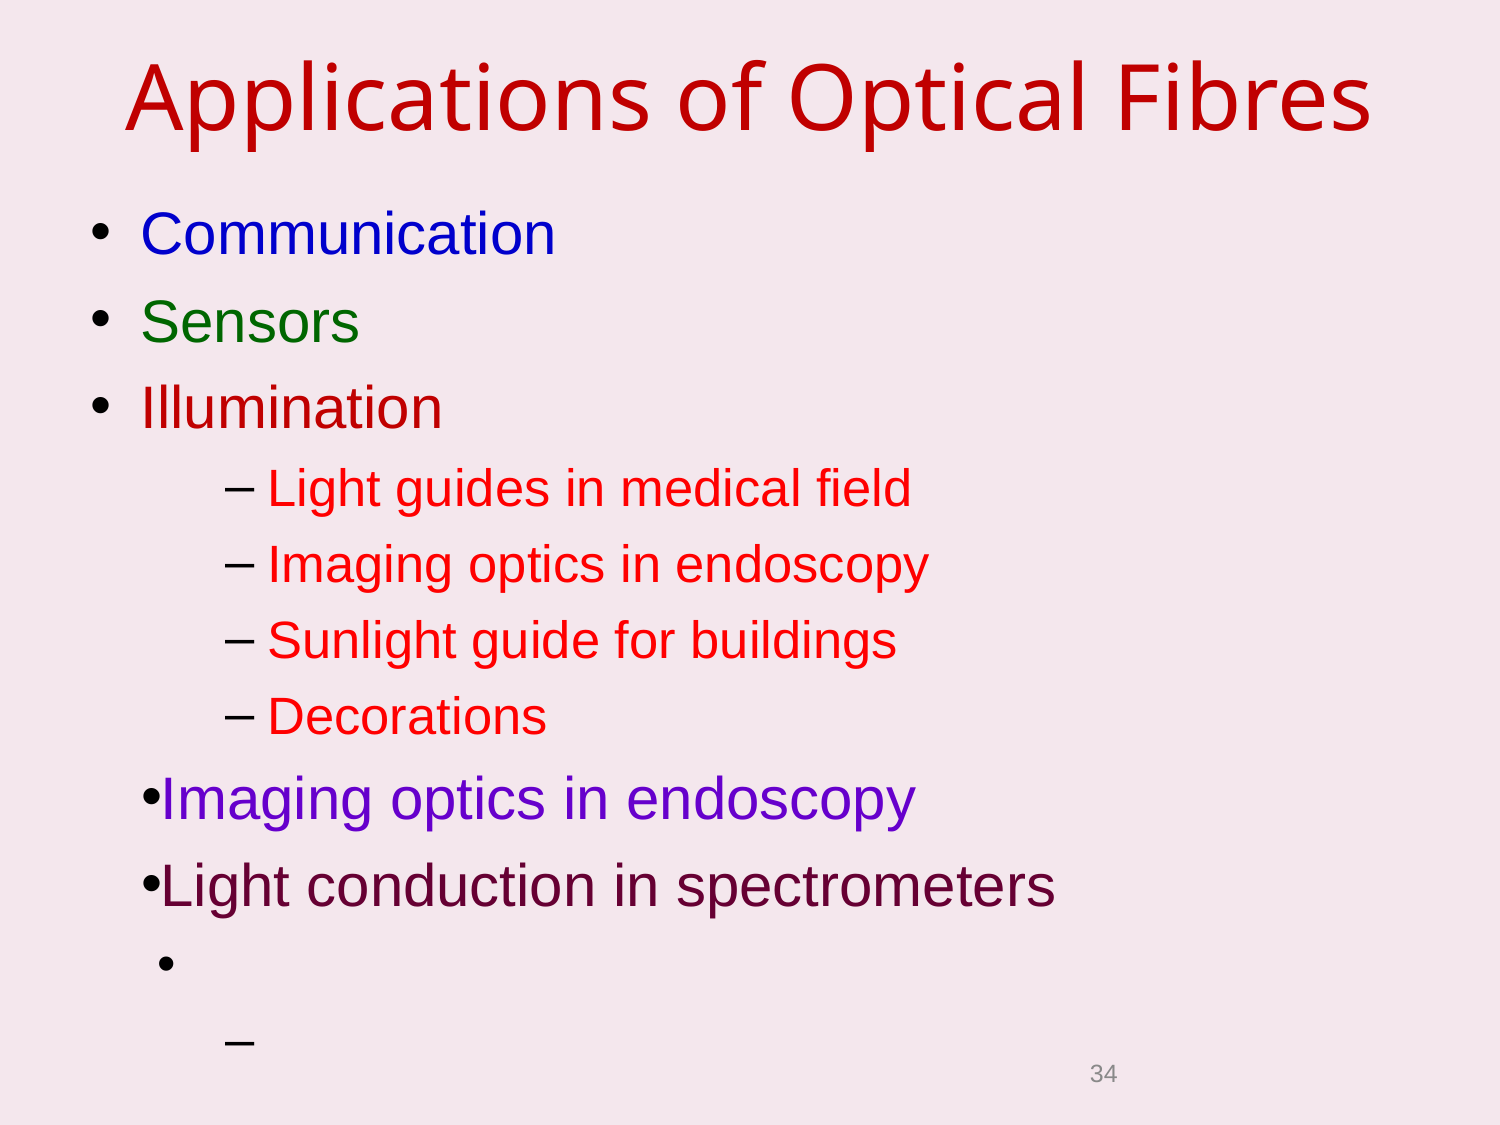

# Applications of Optical Fibres
Communication
Sensors
Illumination
Light guides in medical field
Imaging optics in endoscopy
Sunlight guide for buildings
Decorations
Imaging optics in endoscopy
Light conduction in spectrometers